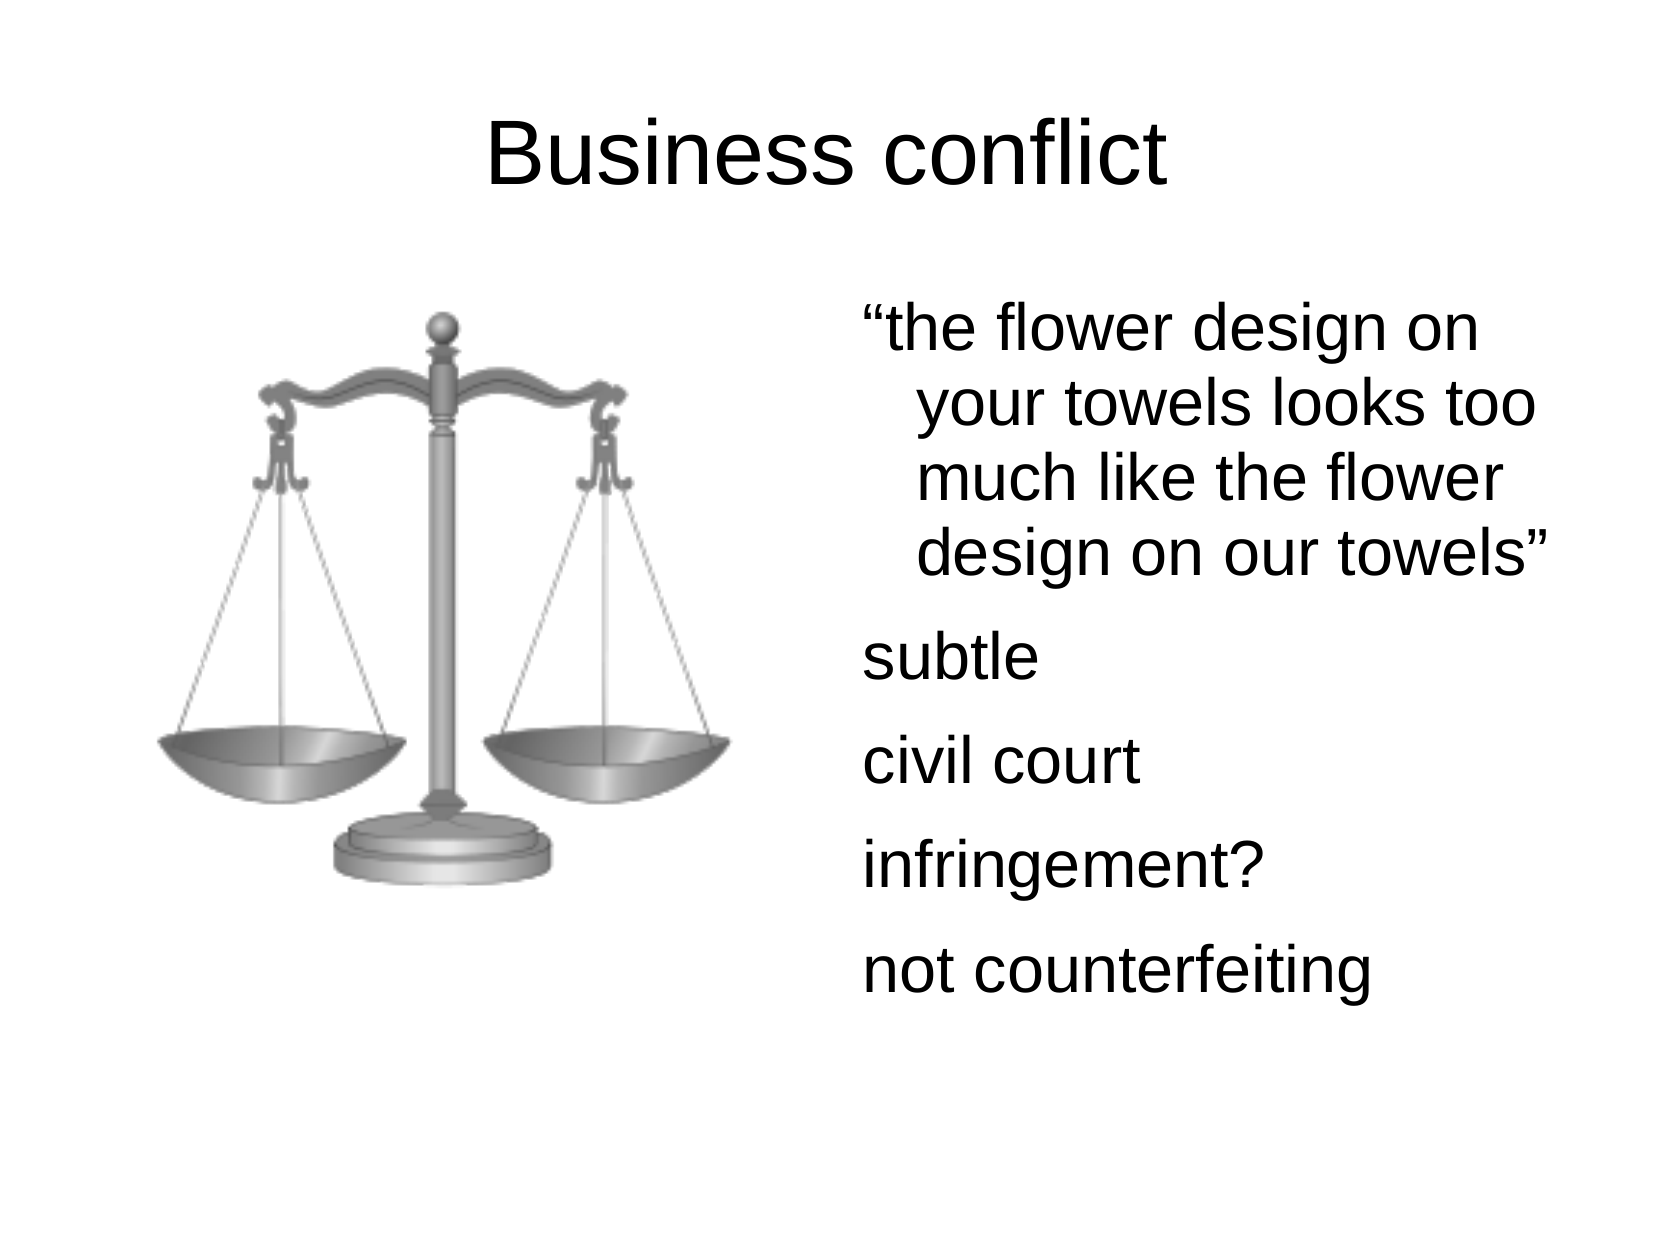

# Business conflict
“the flower design on your towels looks too much like the flower design on our towels”
subtle
civil court
infringement?
not counterfeiting